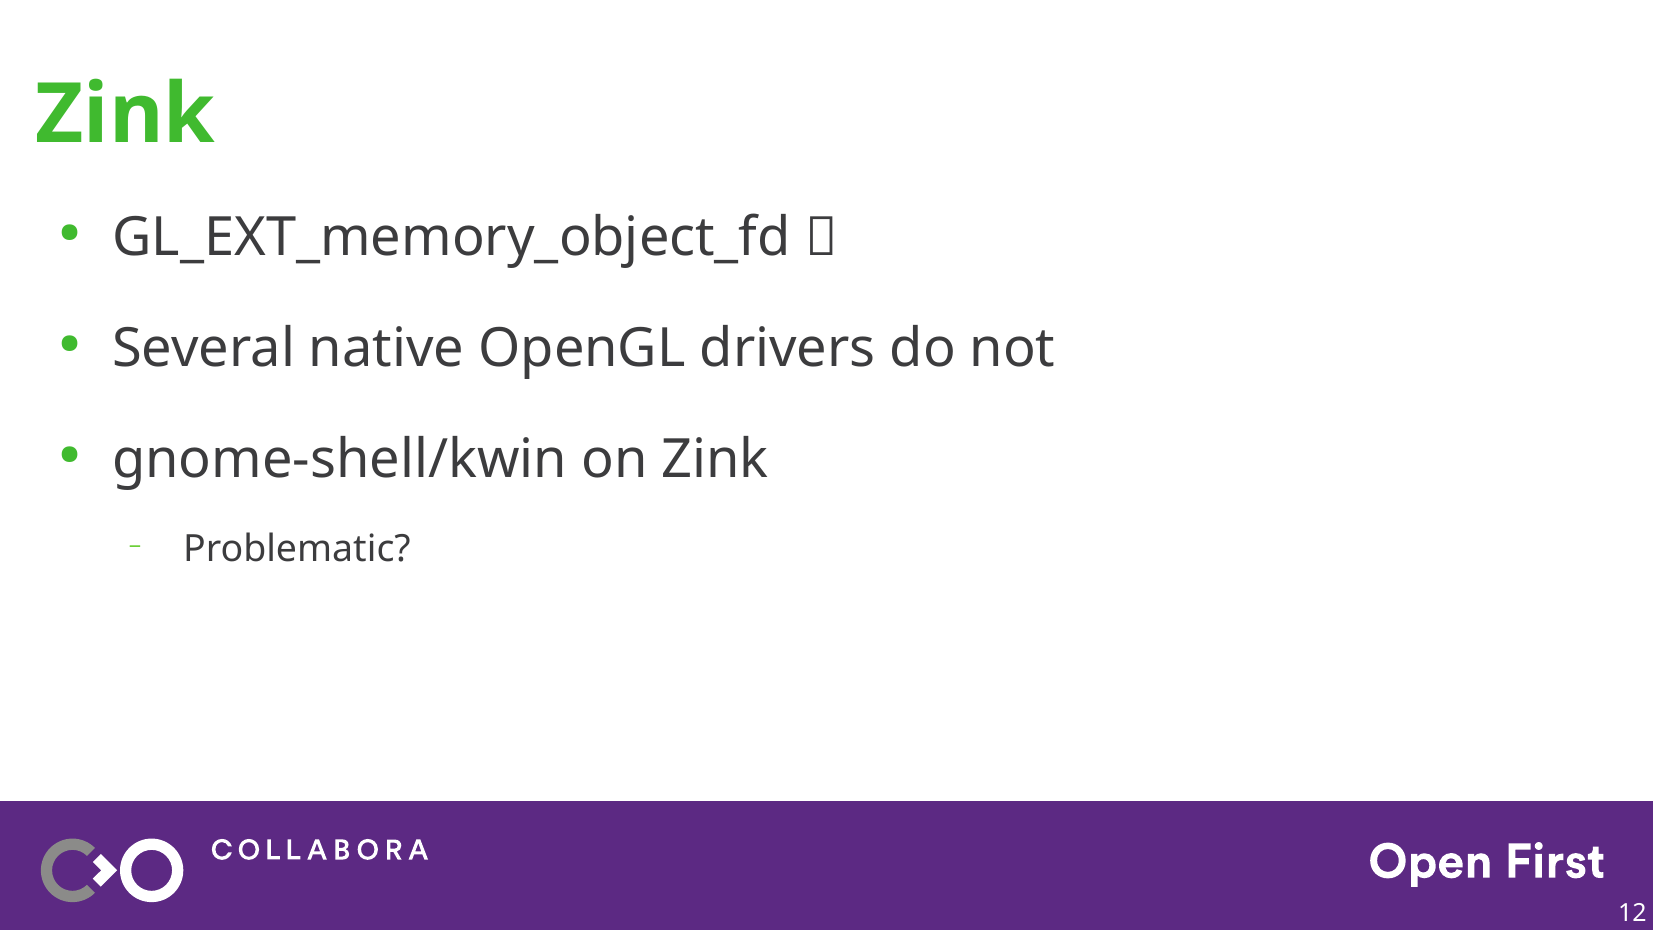

# Zink
GL_EXT_memory_object_fd ✅
Several native OpenGL drivers do not
gnome-shell/kwin on Zink
Problematic?